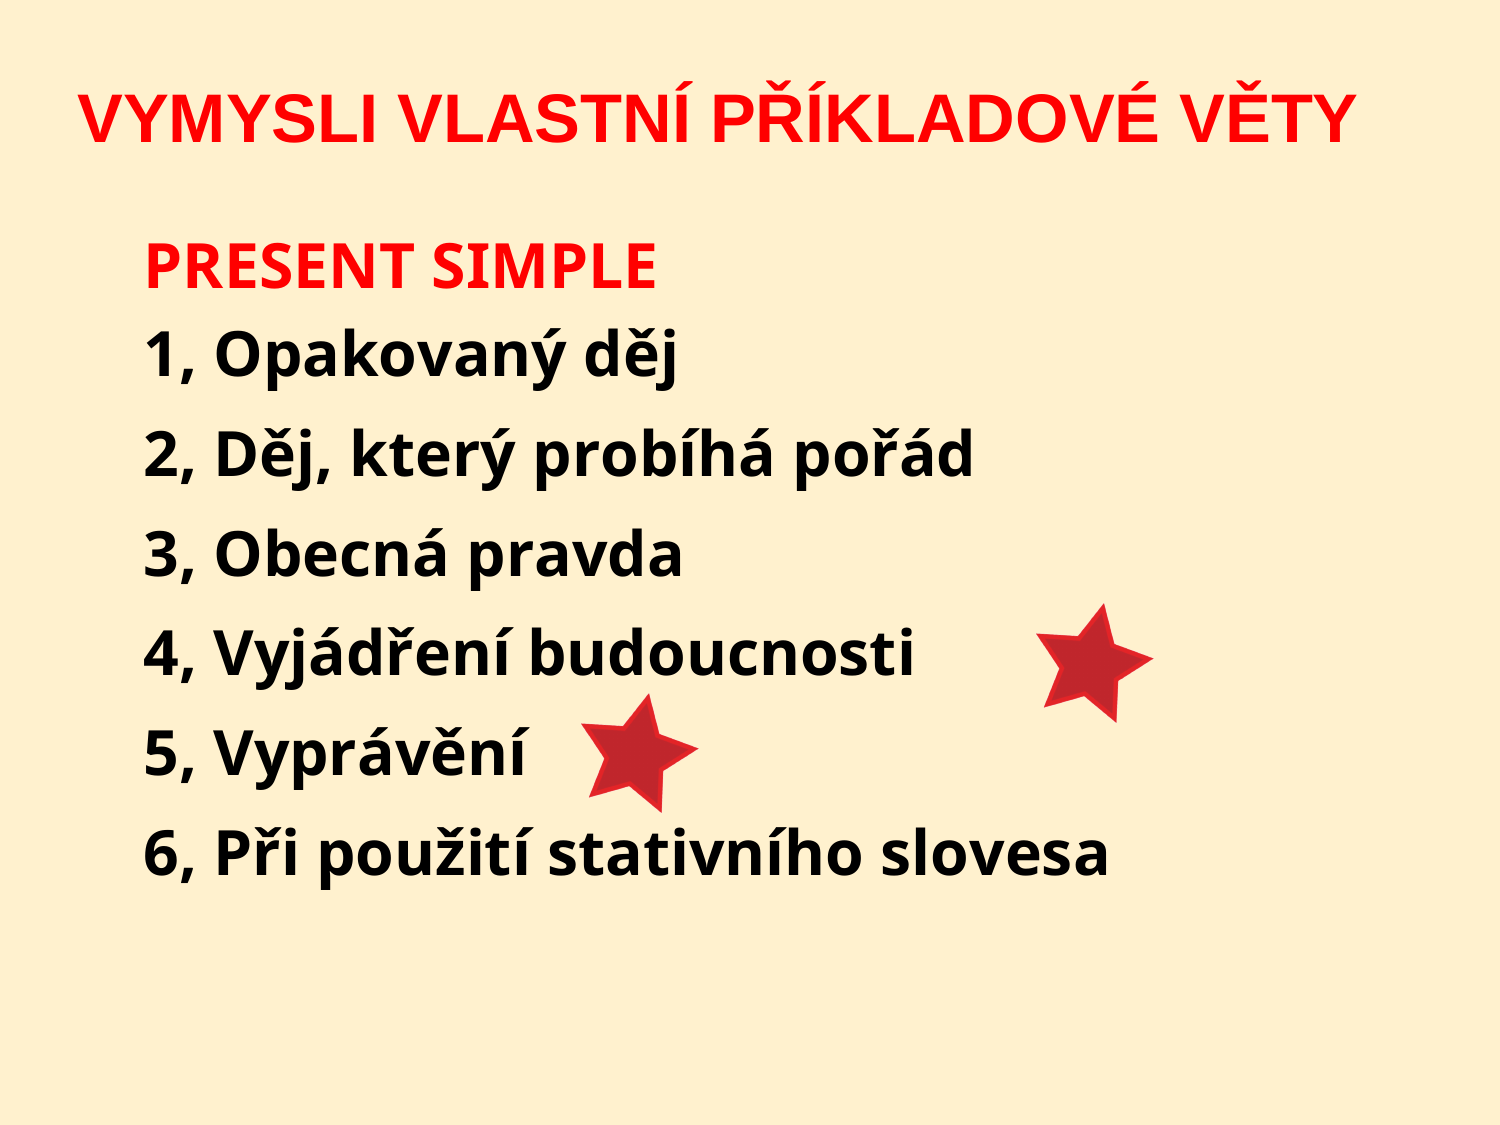

VYMYSLI VLASTNÍ PŘÍKLADOVÉ VĚTY
PRESENT SIMPLE
1, Opakovaný děj
2, Děj, který probíhá pořád
3, Obecná pravda
4, Vyjádření budoucnosti
5, Vyprávění
6, Při použití stativního slovesa